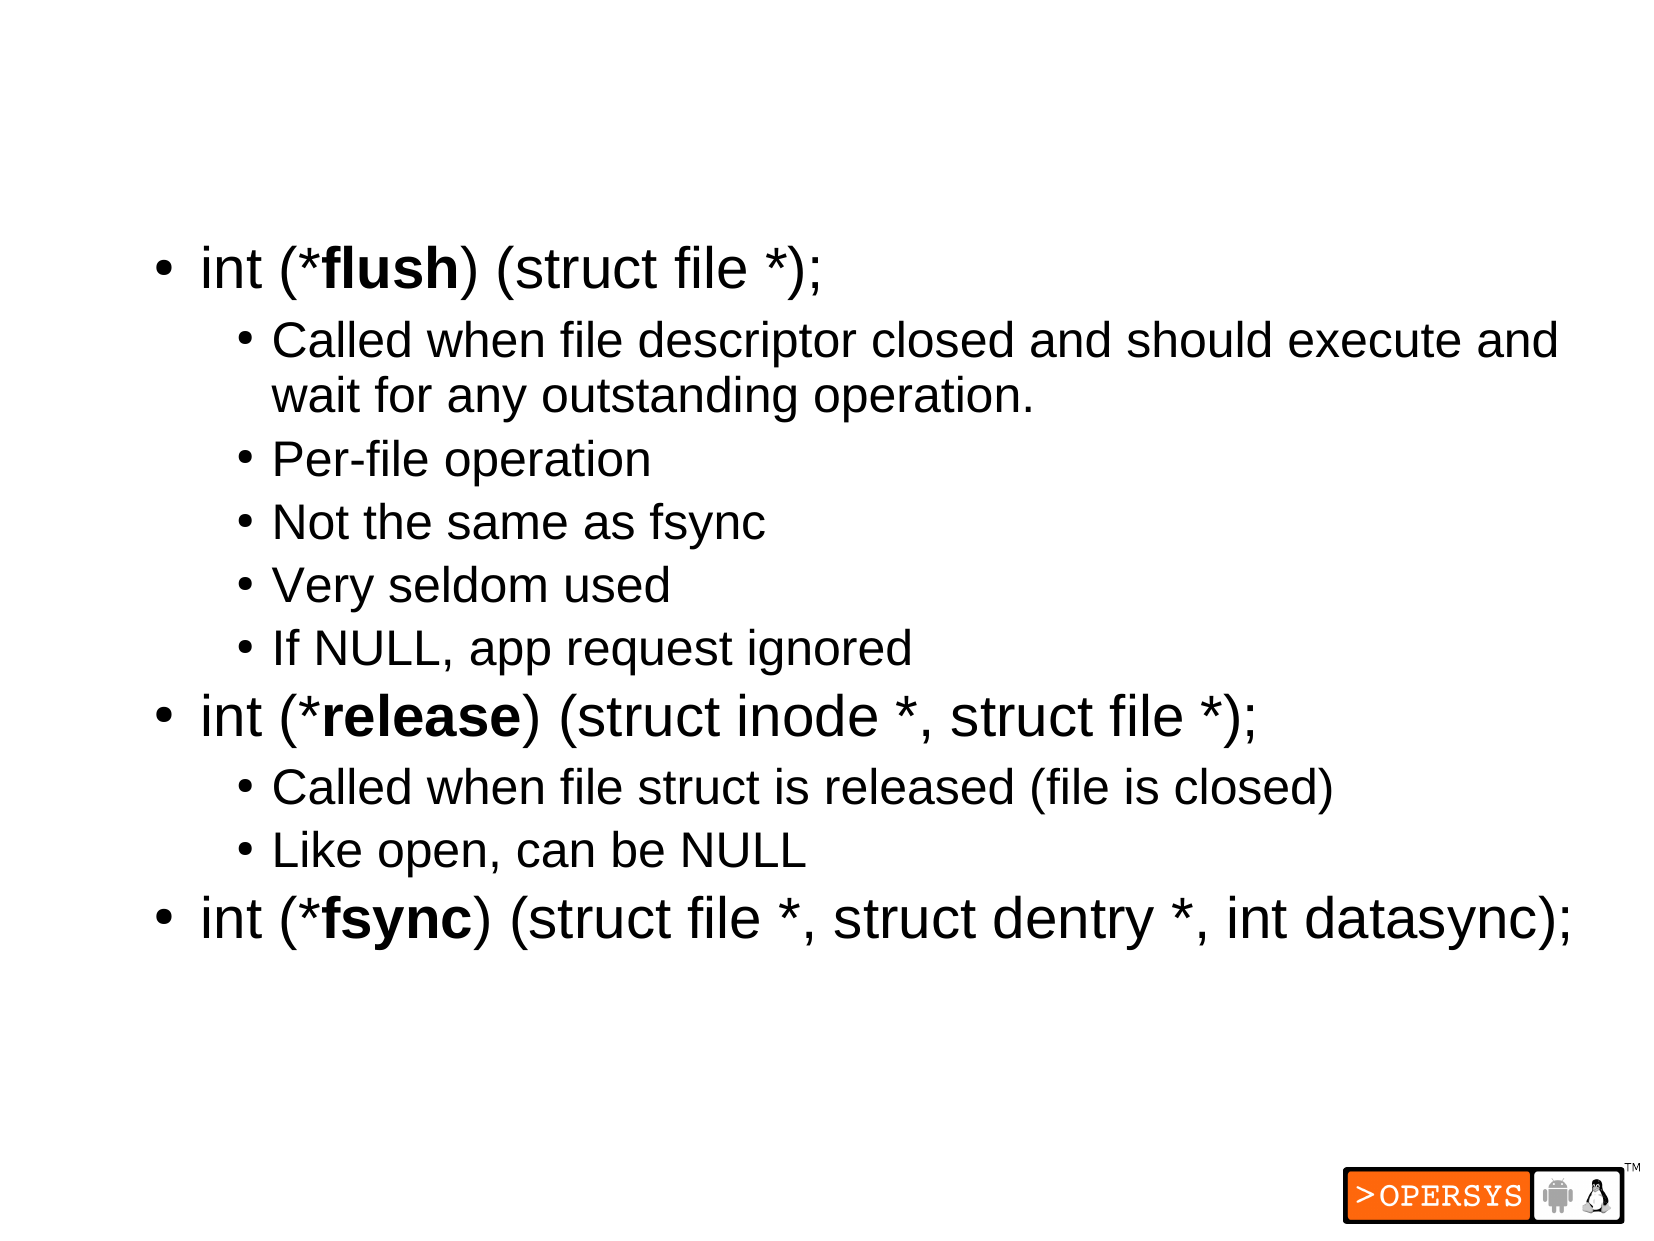

# int (*flush) (struct file *);
Called when file descriptor closed and should execute and wait for any outstanding operation.
Per-file operation
Not the same as fsync
Very seldom used
If NULL, app request ignored
int (*release) (struct inode *, struct file *);
Called when file struct is released (file is closed)
Like open, can be NULL
int (*fsync) (struct file *, struct dentry *, int datasync);